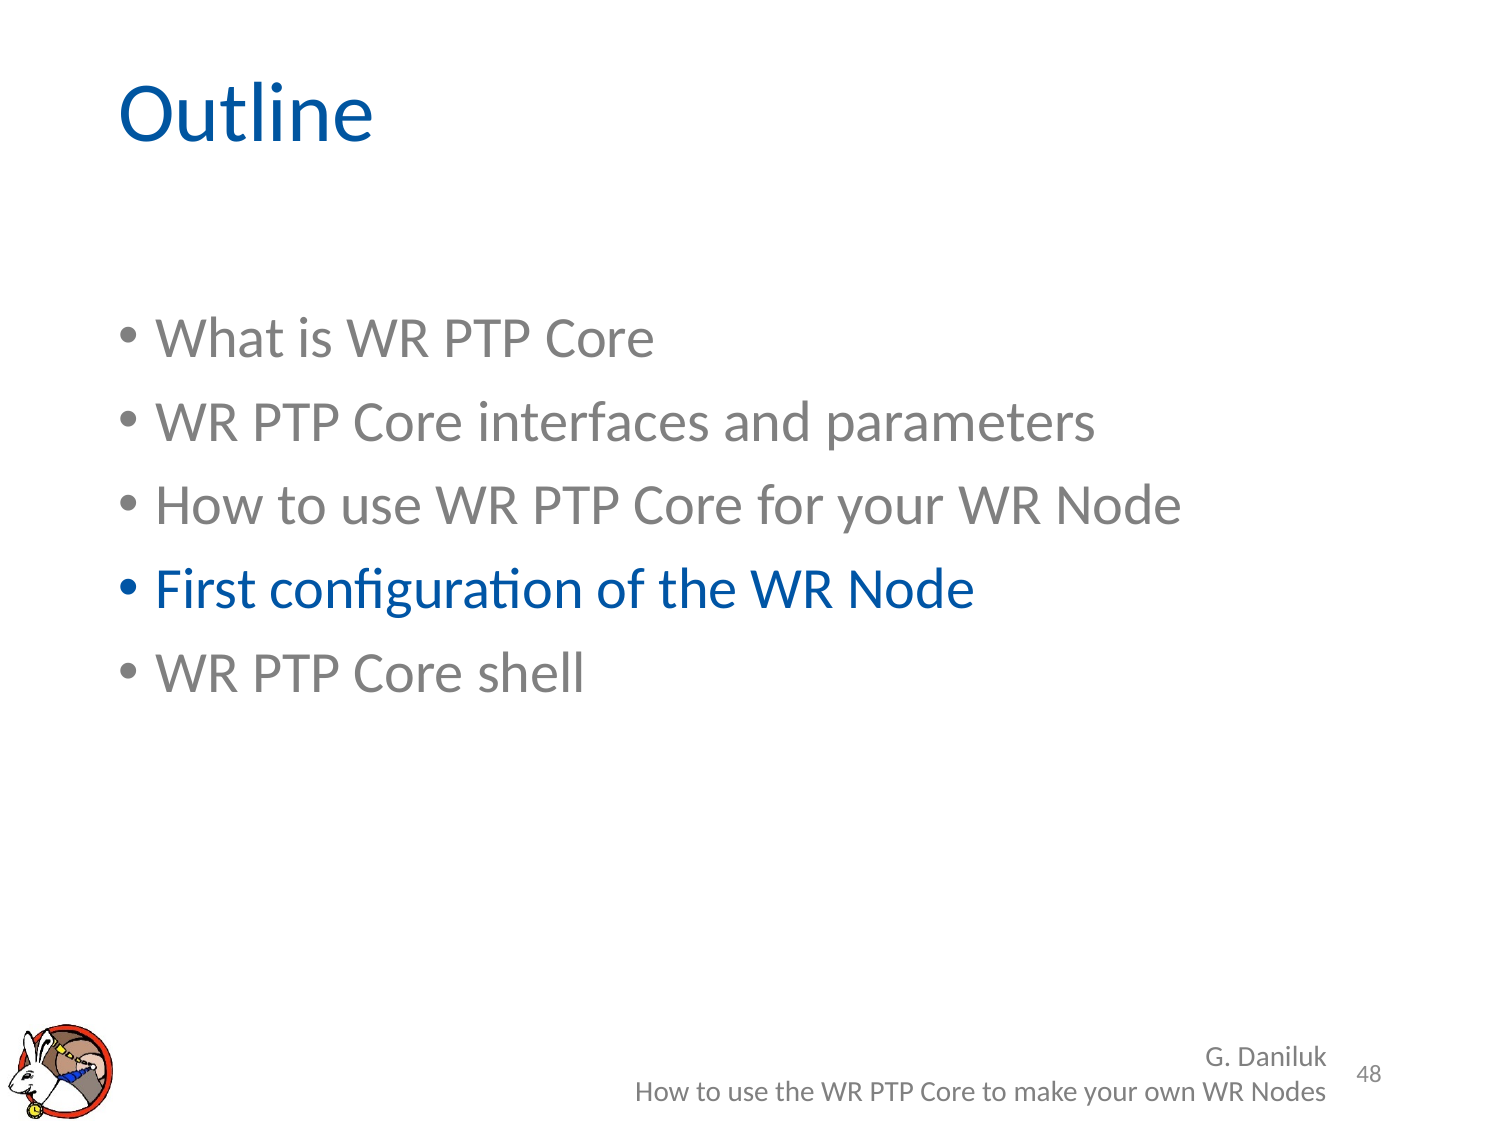

# Outline
What is WR PTP Core
WR PTP Core interfaces and parameters
How to use WR PTP Core for your WR Node
First configuration of the WR Node
WR PTP Core shell
G. Daniluk
How to use the WR PTP Core to make your own WR Nodes